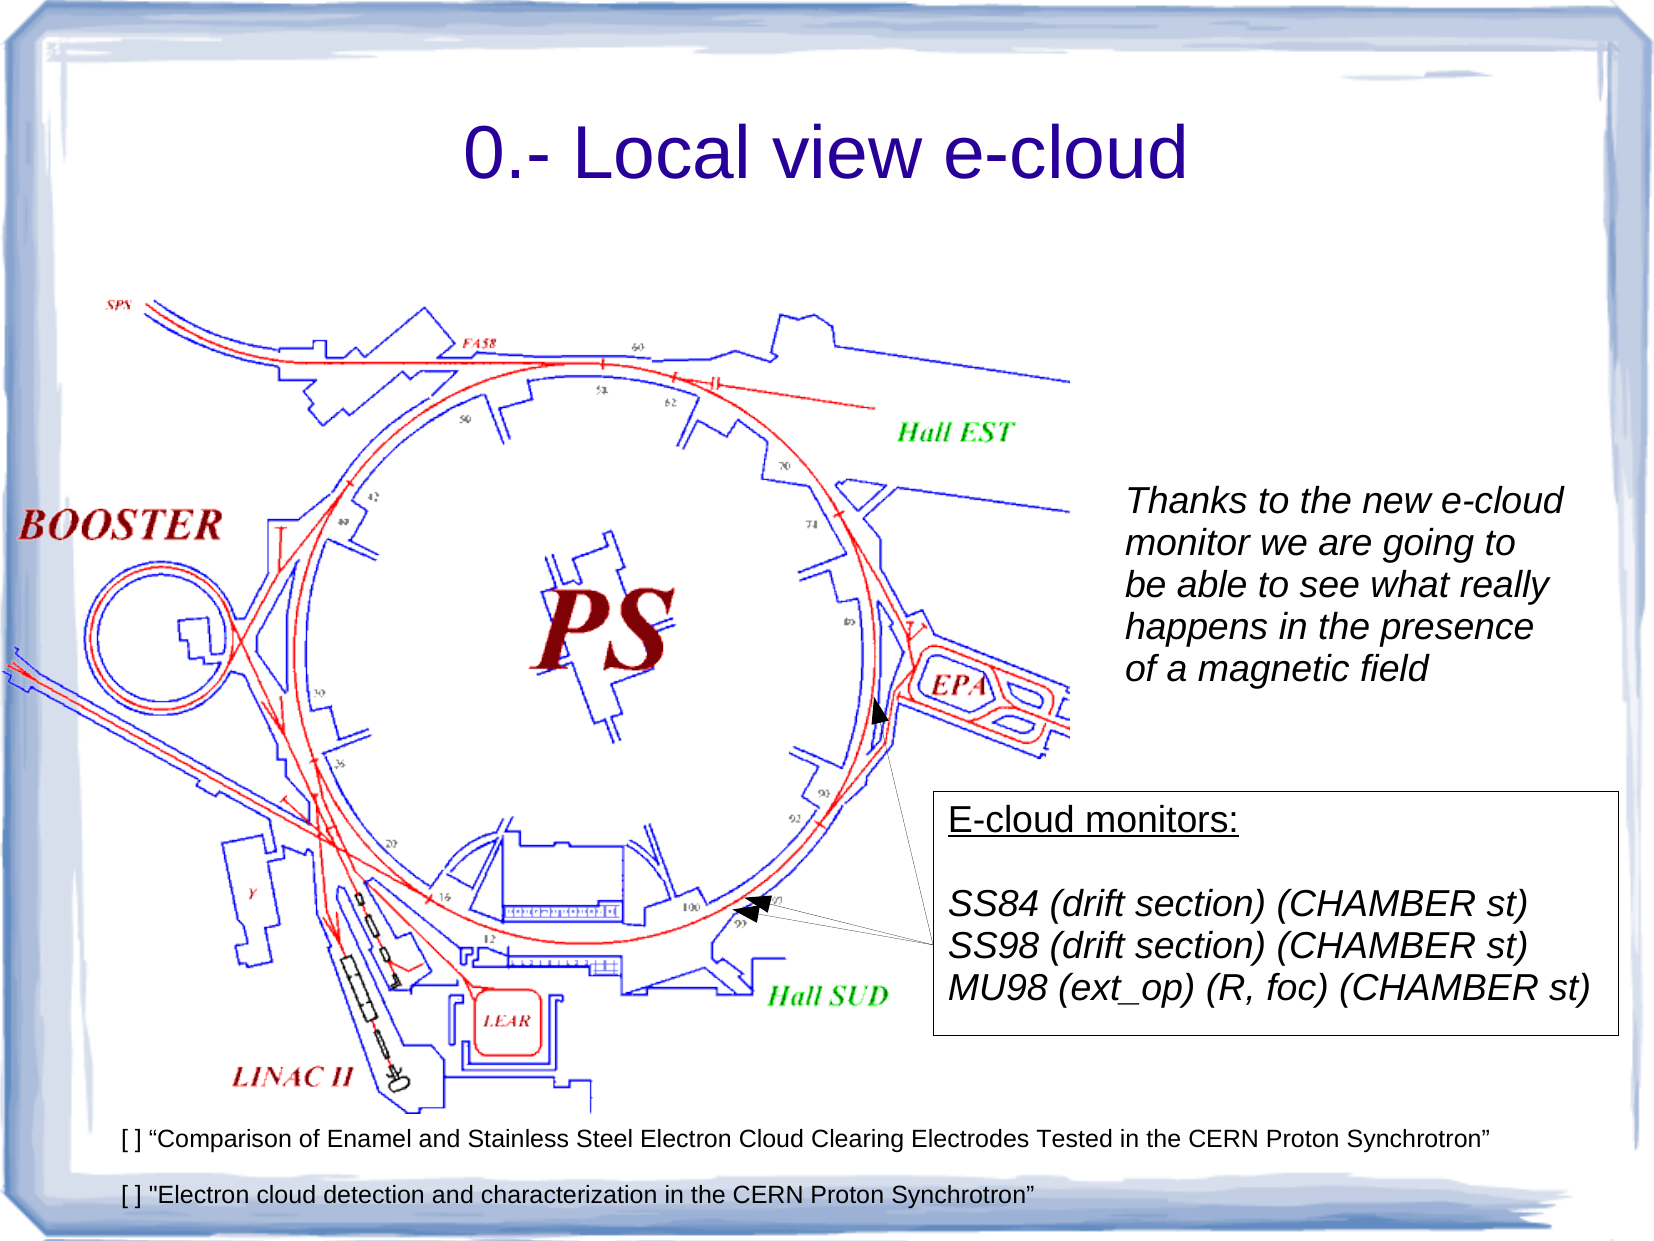

# 0.- Local view e-cloud
Thanks to the new e-cloud monitor we are going to be able to see what really happens in the presence of a magnetic field
E-cloud monitors:
SS84 (drift section) (CHAMBER st)
SS98 (drift section) (CHAMBER st)
MU98 (ext_op) (R, foc) (CHAMBER st)
[ ] “Comparison of Enamel and Stainless Steel Electron Cloud Clearing Electrodes Tested in the CERN Proton Synchrotron”
[ ] "Electron cloud detection and characterization in the CERN Proton Synchrotron”